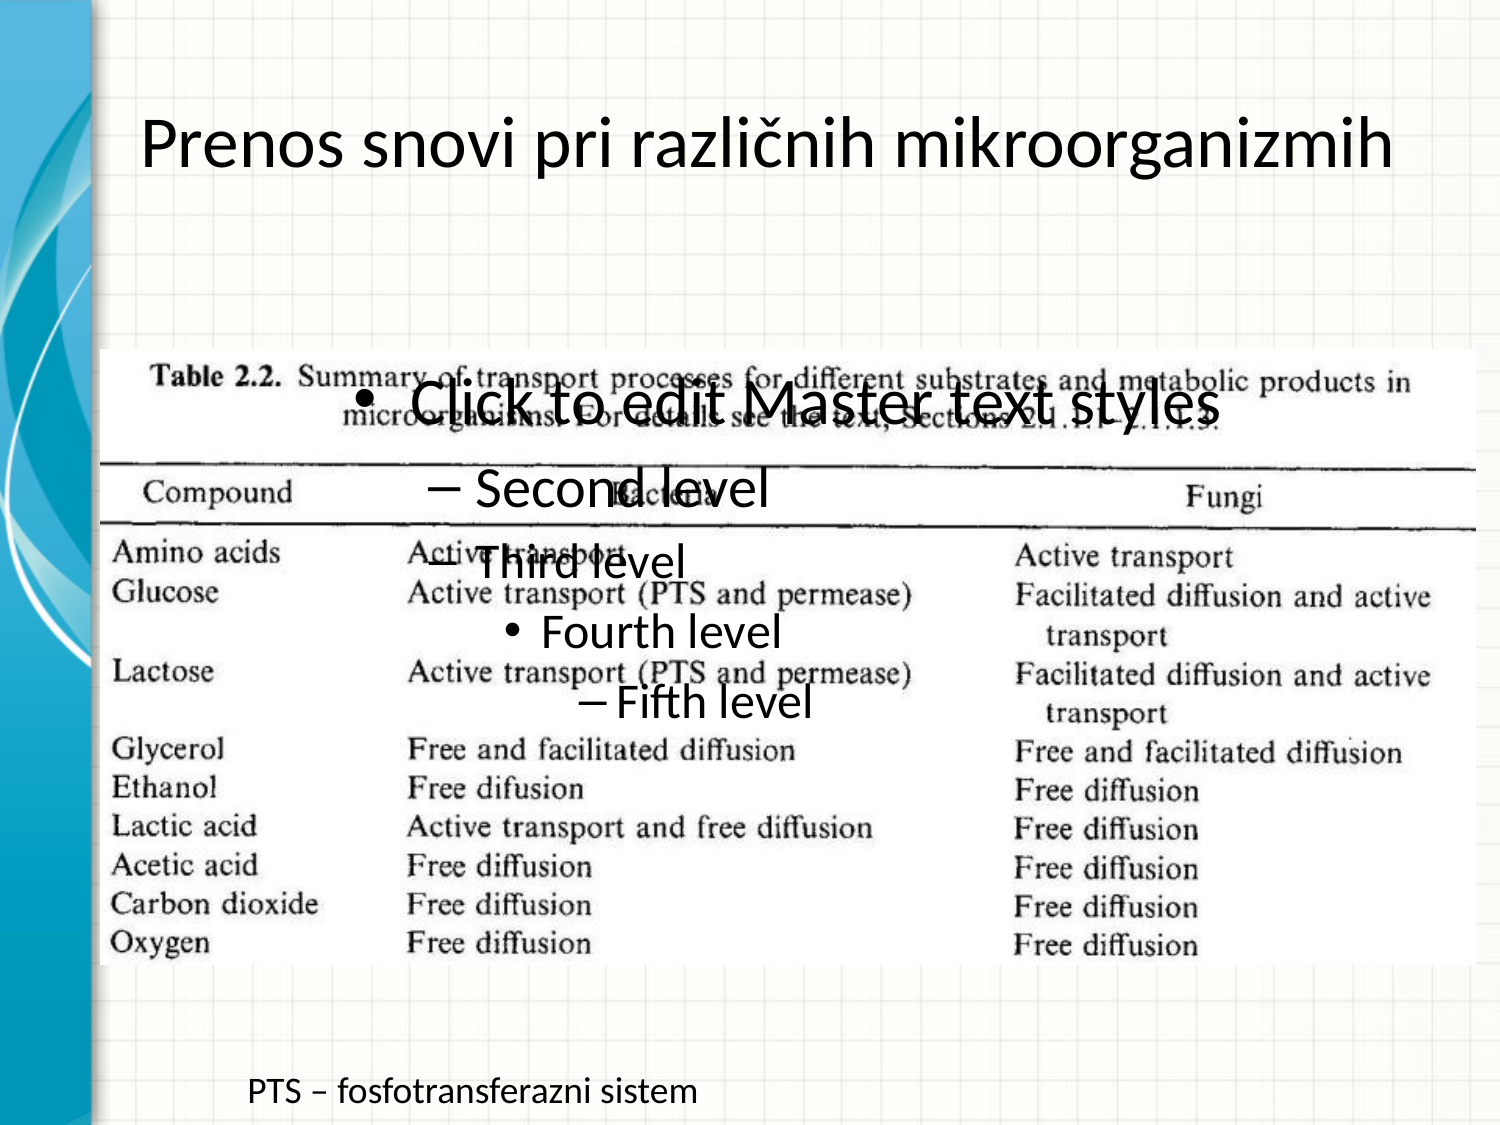

# Prenos snovi pri različnih mikroorganizmih
Click to edit Master text styles
Second level
Third level
Fourth level
Fifth level
PTS – fosfotransferazni sistem